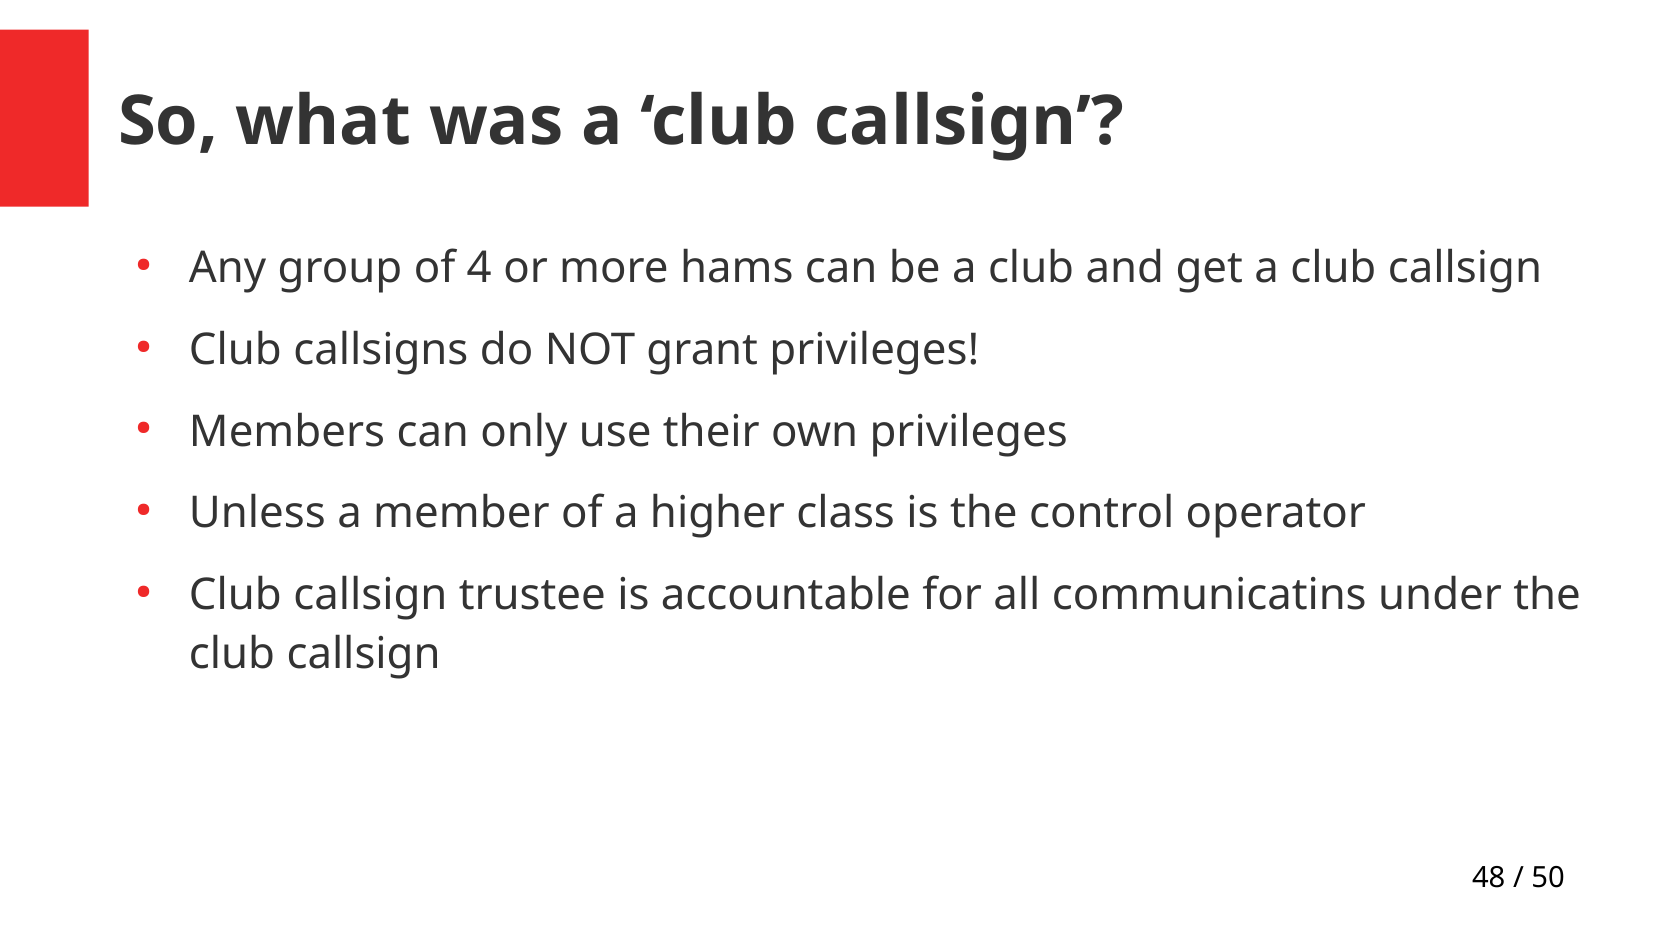

# So, what was a ‘club callsign’?
Any group of 4 or more hams can be a club and get a club callsign
Club callsigns do NOT grant privileges!
Members can only use their own privileges
Unless a member of a higher class is the control operator
Club callsign trustee is accountable for all communicatins under the club callsign
48